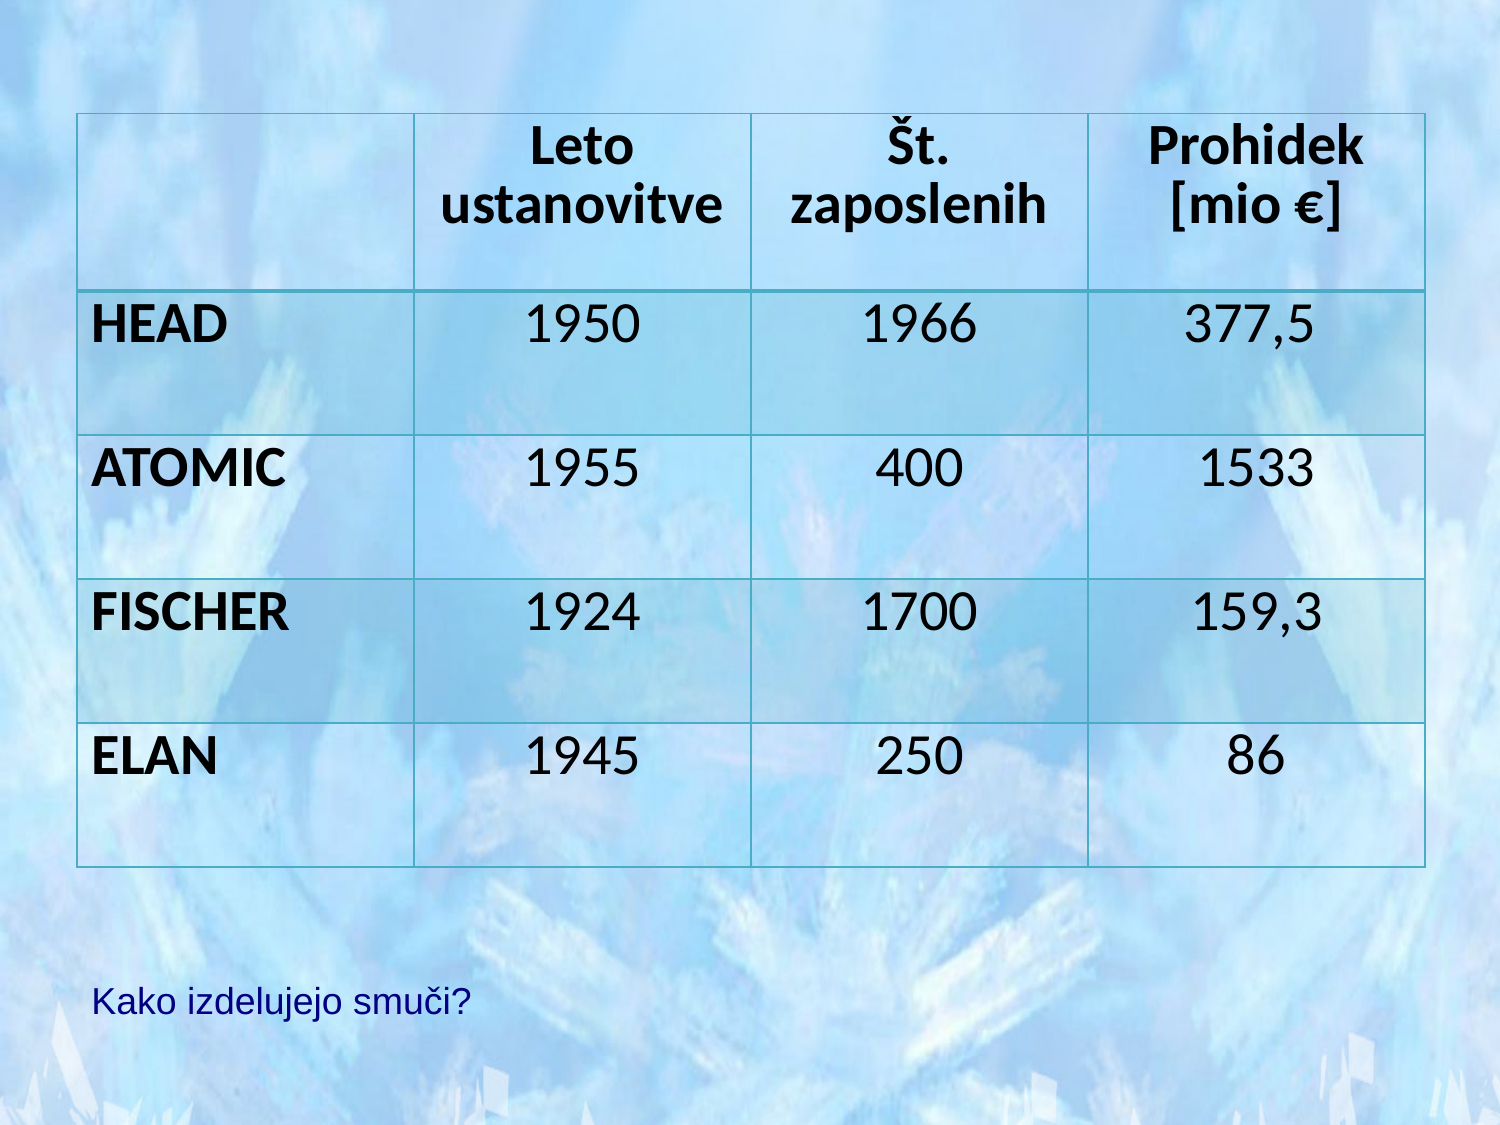

#
| | Leto ustanovitve | Št. zaposlenih | Prohidek [mio €] |
| --- | --- | --- | --- |
| HEAD | 1950 | 1966 | 377,5 |
| ATOMIC | 1955 | 400 | 1533 |
| FISCHER | 1924 | 1700 | 159,3 |
| ELAN | 1945 | 250 | 86 |
Kako izdelujejo smuči?